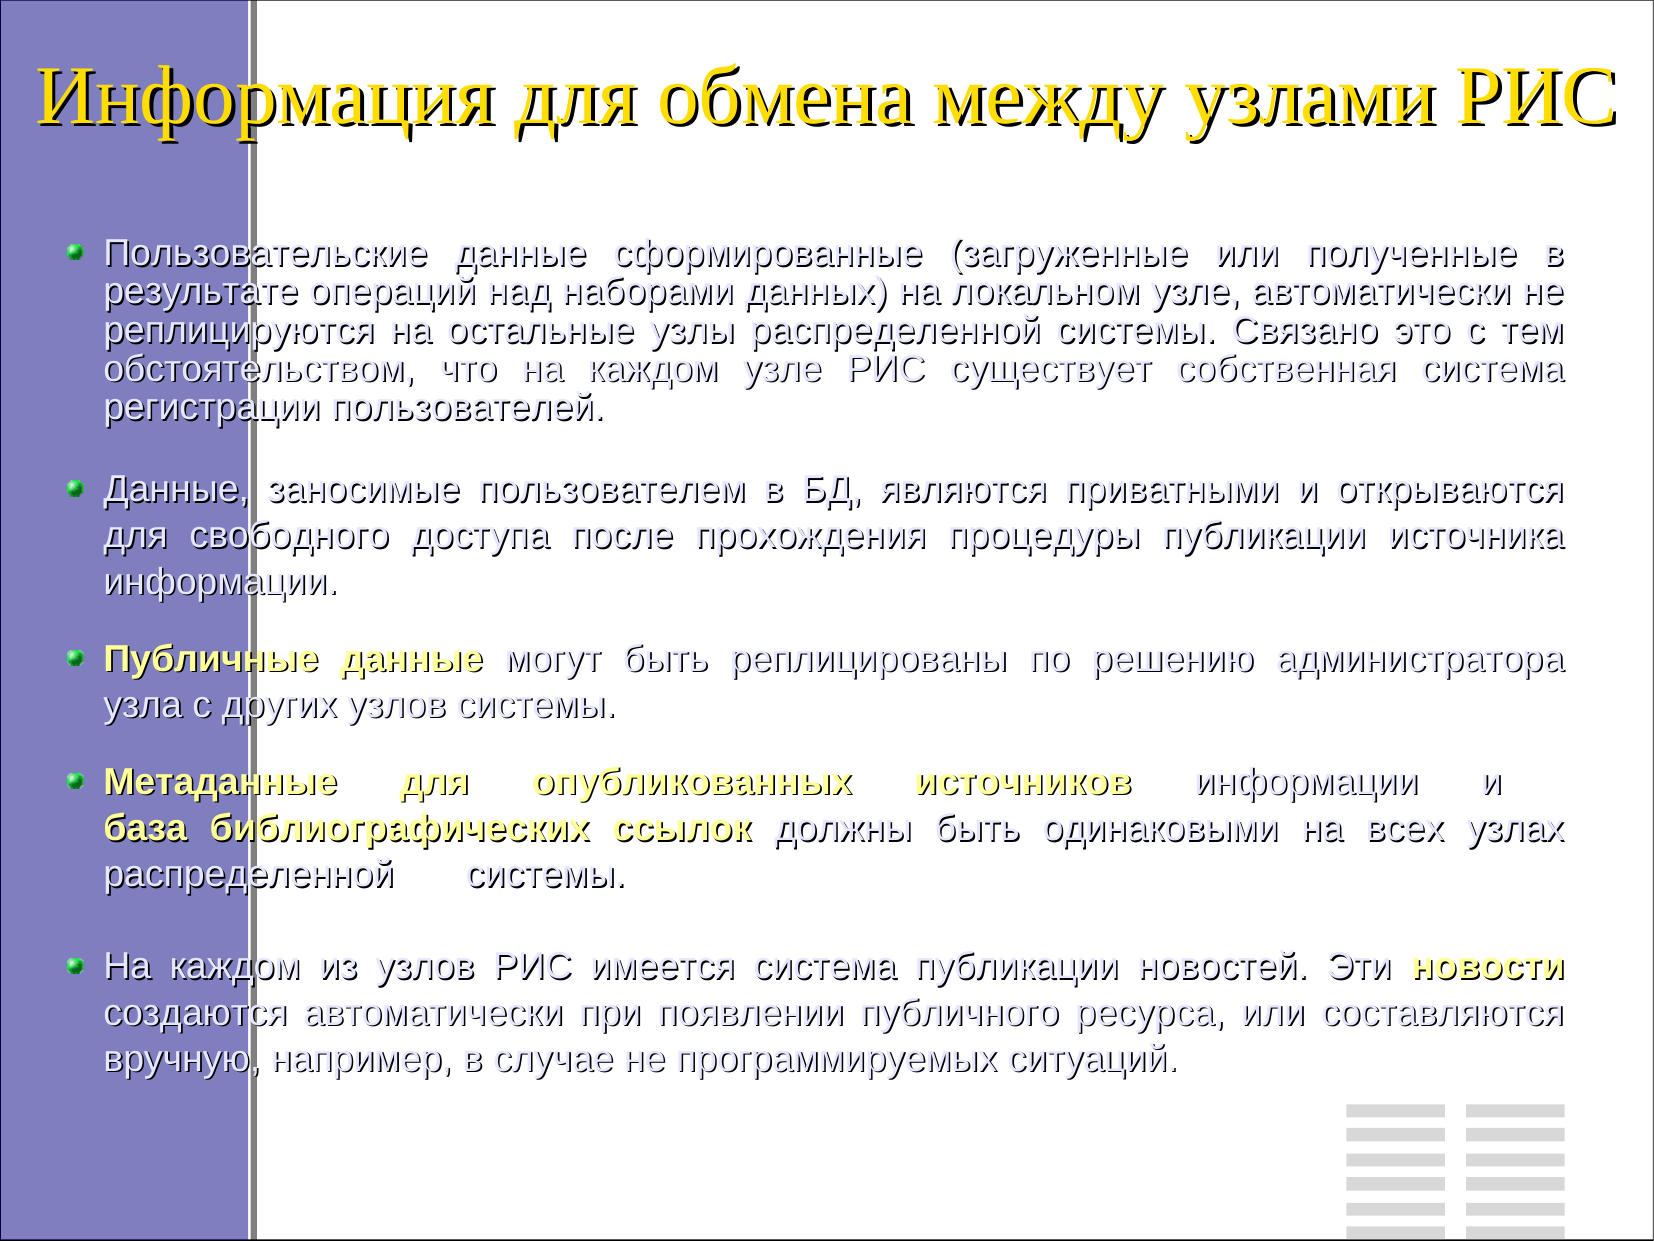

# Информация для обмена между узлами РИС
Пользовательские данные сформированные (загруженные или полученные в результате операций над наборами данных) на локальном узле, автоматически не реплицируются на остальные узлы распределенной системы. Связано это с тем обстоятельством, что на каждом узле РИС существует собственная система регистрации пользователей.
Данные, заносимые пользователем в БД, являются приватными и открываются для свободного доступа после прохождения процедуры публикации источника информации.
Публичные данные могут быть реплицированы по решению администратора узла с других узлов системы.
Метаданные для опубликованных источников информации и
база библиографических ссылок должны быть одинаковыми на всех узлах распределенной системы.
На каждом из узлов РИС имеется система публикации новостей. Эти новости создаются автоматически при появлении публичного ресурса, или составляются вручную, например, в случае не программируемых ситуаций.